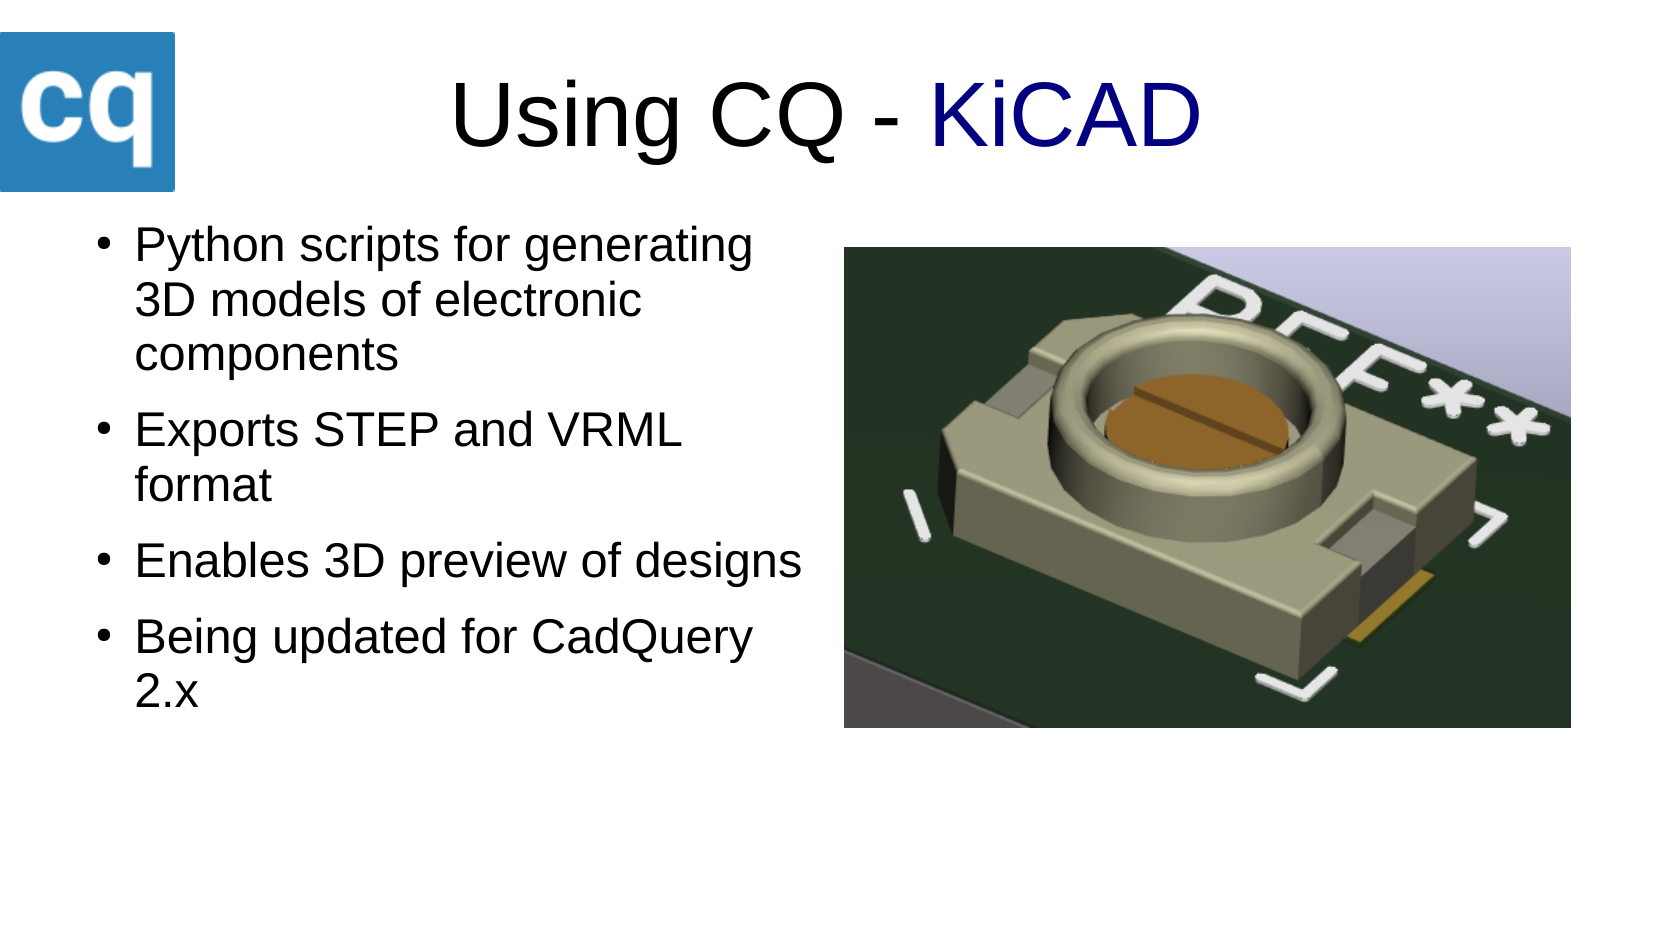

# Using CQ - KiCAD
Python scripts for generating 3D models of electronic components
Exports STEP and VRML format
Enables 3D preview of designs
Being updated for CadQuery 2.x